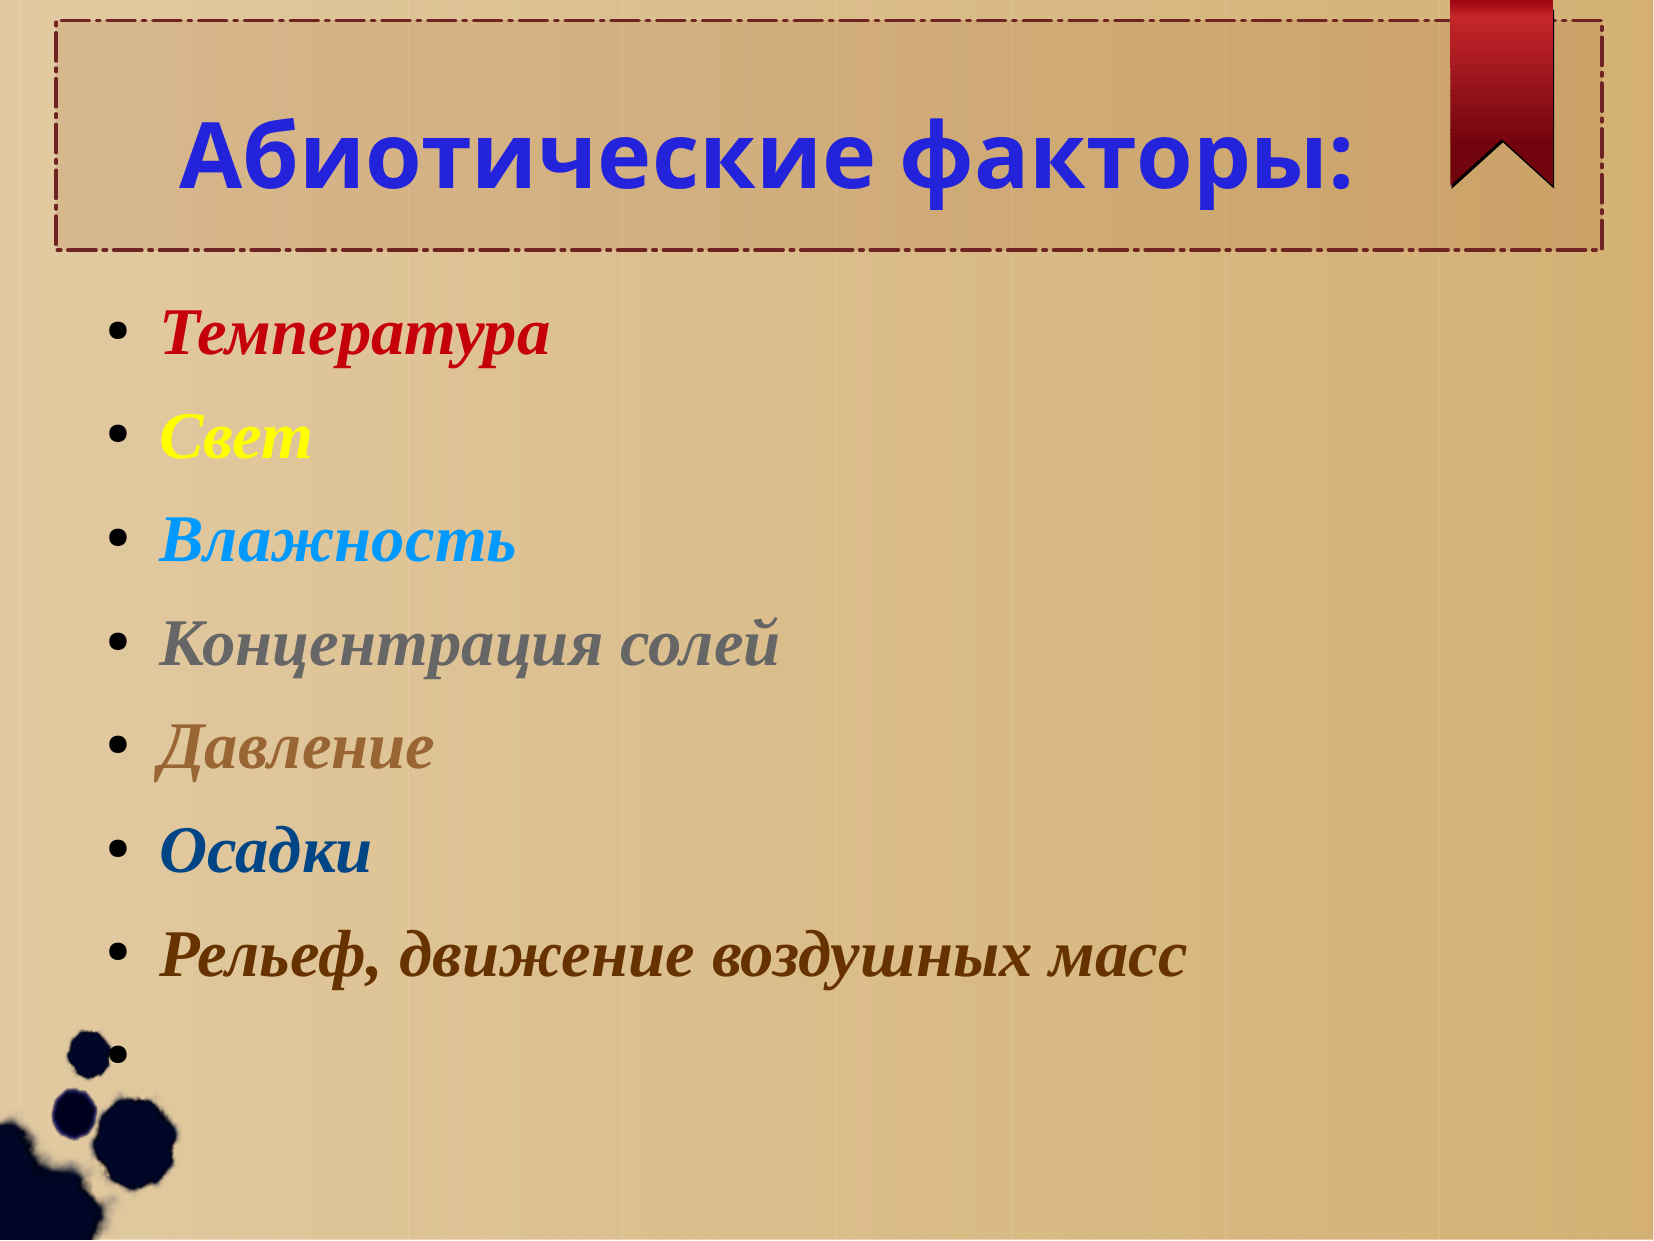

# Абиотические факторы:
Температура
Свет
Влажность
Концентрация солей
Давление
Осадки
Рельеф, движение воздушных масс